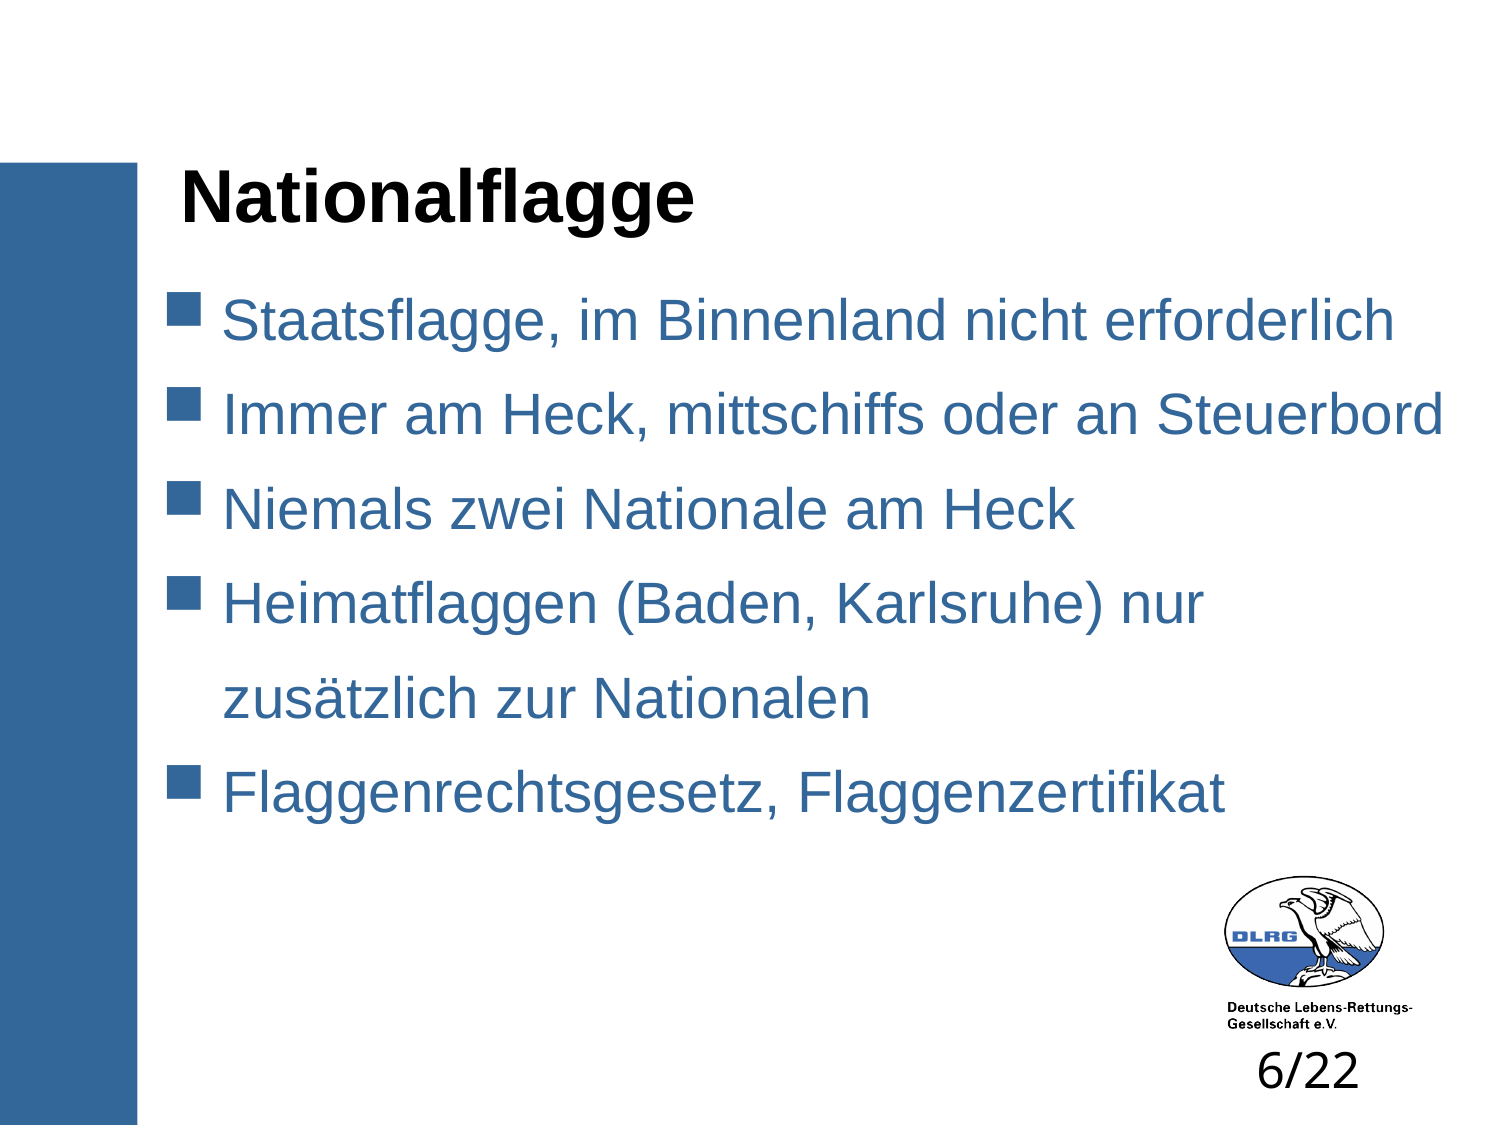

Nationalflagge
 Staatsflagge, im Binnenland nicht erforderlich
 Immer am Heck, mittschiffs oder an Steuerbord
 Niemals zwei Nationale am Heck
 Heimatflaggen (Baden, Karlsruhe) nur
 zusätzlich zur Nationalen
 Flaggenrechtsgesetz, Flaggenzertifikat